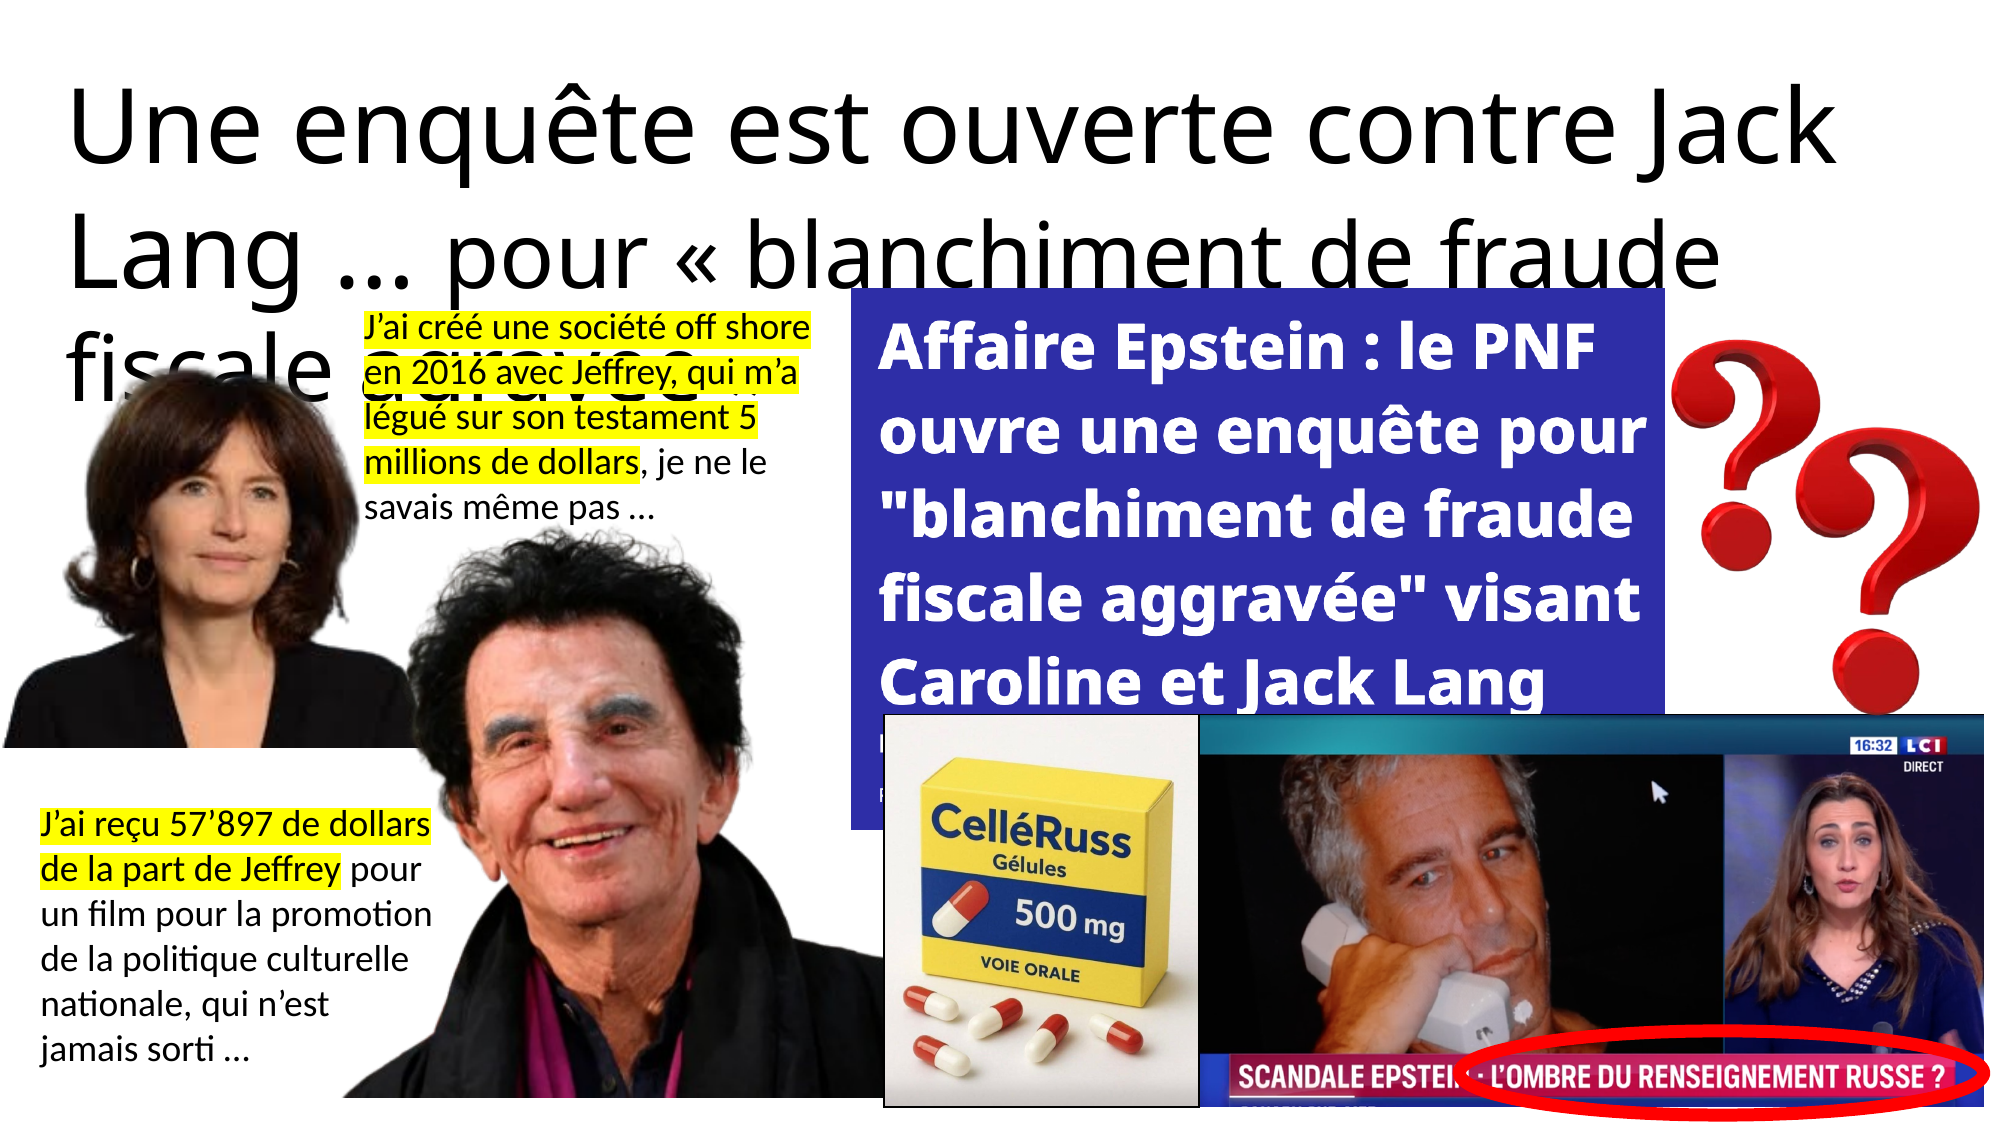

Une enquête est ouverte contre Jack Lang … pour « blanchiment de fraude fiscale agravée »
J’ai créé une société off shore en 2016 avec Jeffrey, qui m’a légué sur son testament 5 millions de dollars, je ne le savais même pas …
J’ai reçu 57’897 de dollars de la part de Jeffrey pour un film pour la promotion de la politique culturelle nationale, qui n’est jamais sorti …